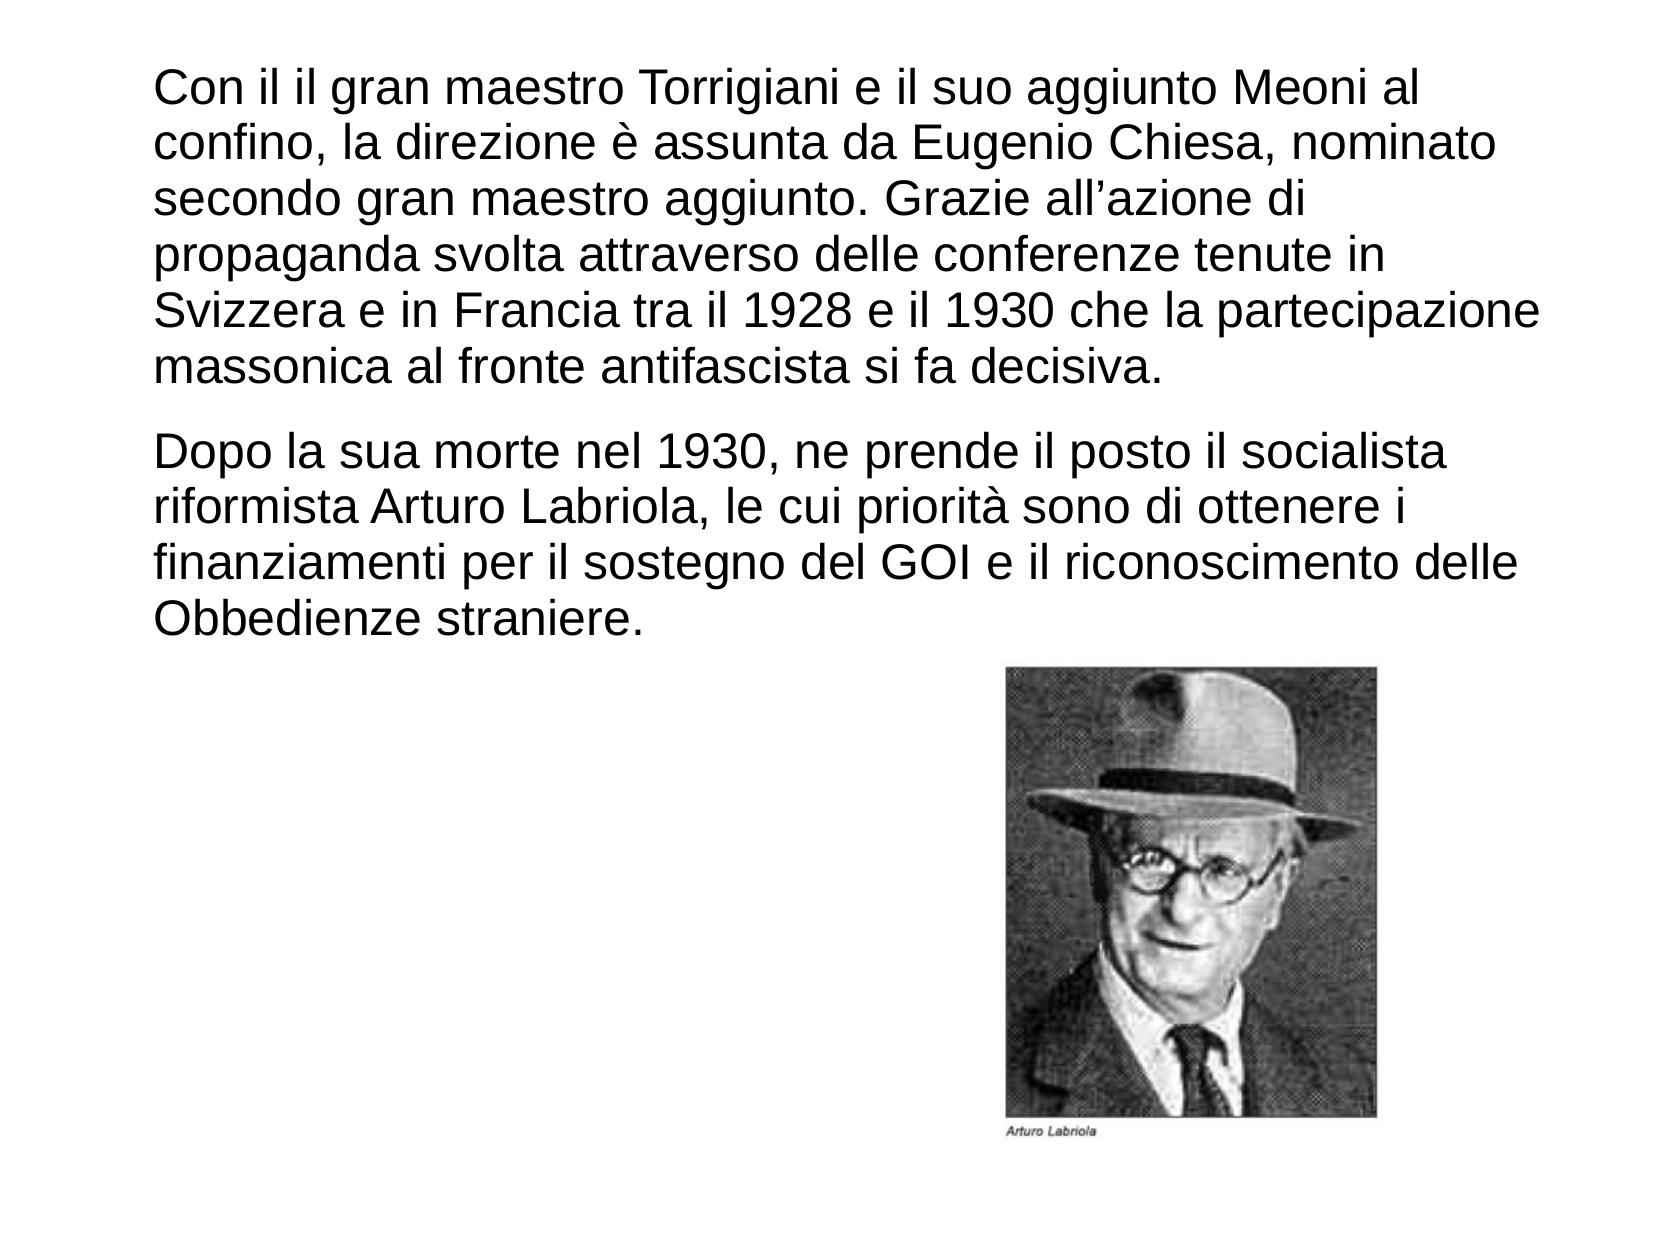

# Con il il gran maestro Torrigiani e il suo aggiunto Meoni al confino, la direzione è assunta da Eugenio Chiesa, nominato secondo gran maestro aggiunto. Grazie all’azione di propaganda svolta attraverso delle conferenze tenute in Svizzera e in Francia tra il 1928 e il 1930 che la partecipazione massonica al fronte antifascista si fa decisiva.
Dopo la sua morte nel 1930, ne prende il posto il socialista riformista Arturo Labriola, le cui priorità sono di ottenere i finanziamenti per il sostegno del GOI e il riconoscimento delle Obbedienze straniere.